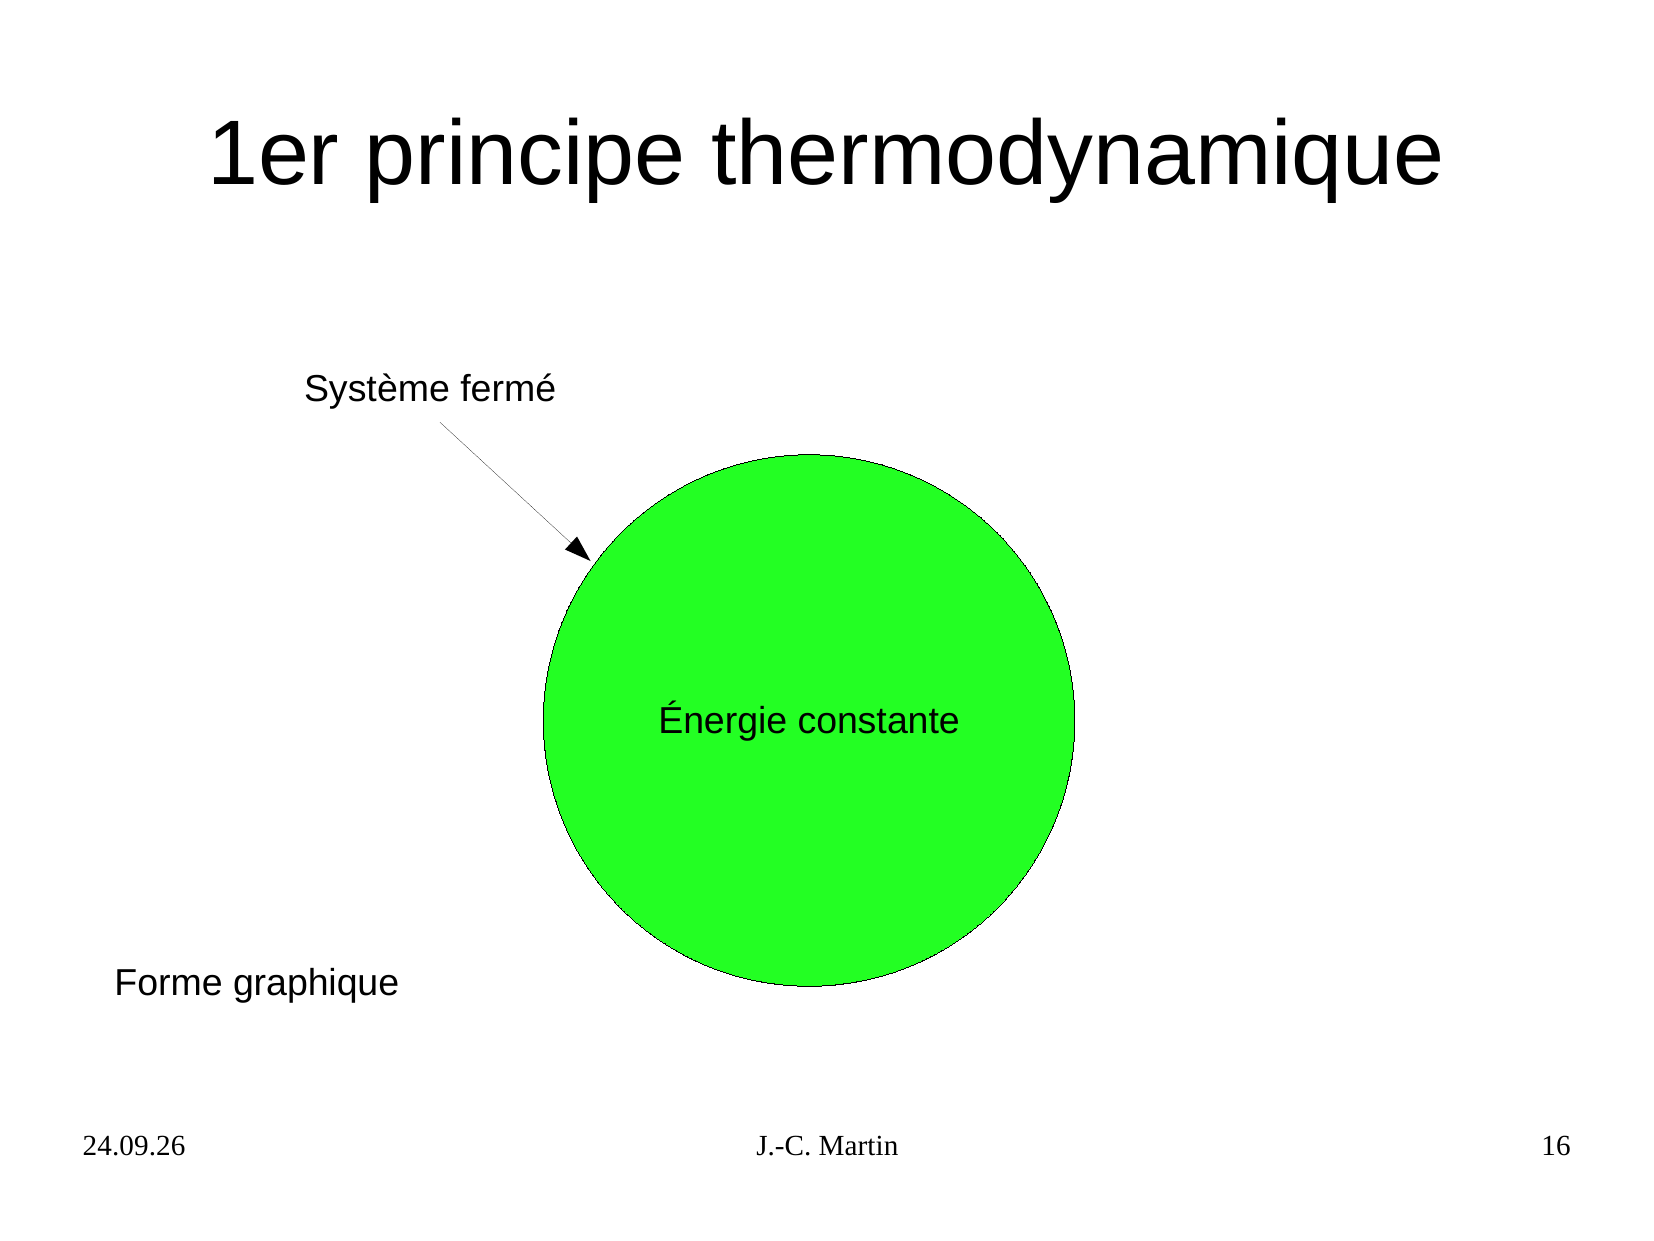

# 1er principe thermodynamique
Système fermé
Énergie constante
Forme graphique
J.-C. Martin
16